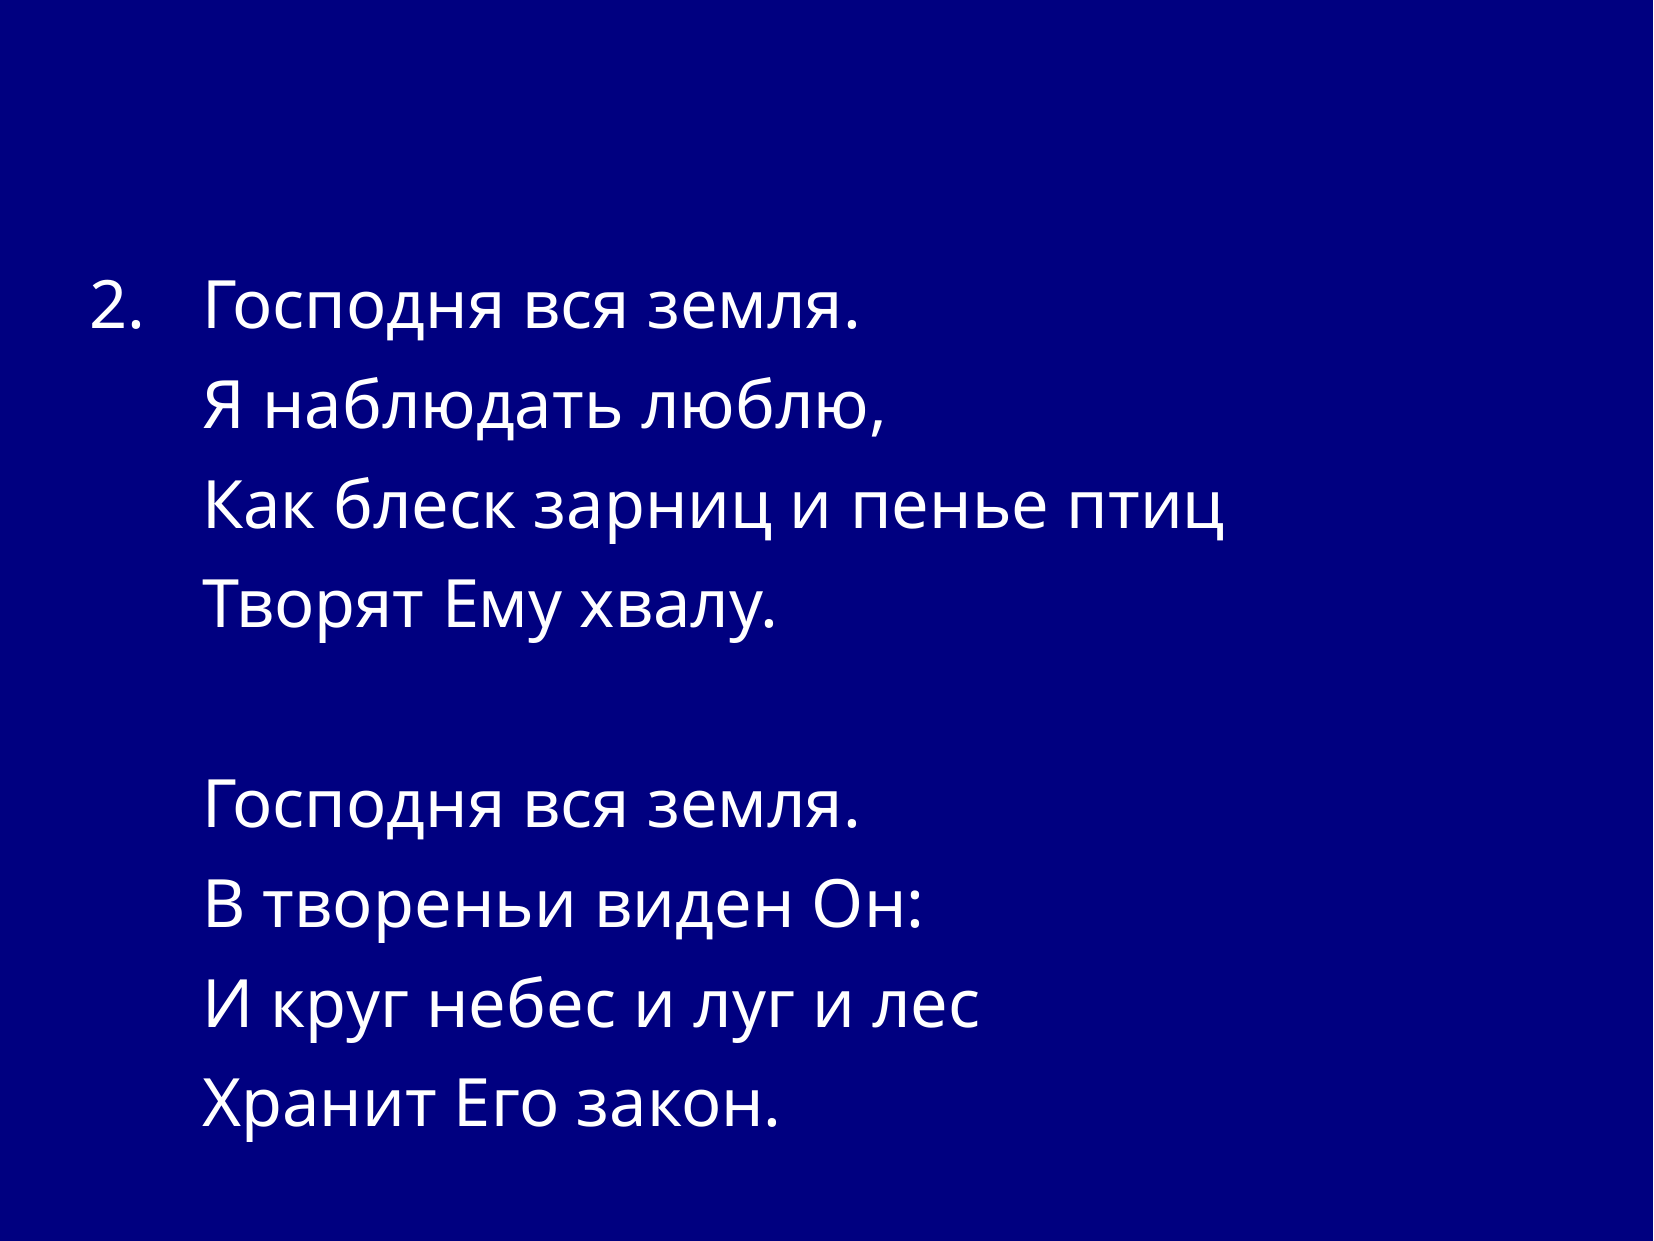

2.	Господня вся земля.
	Я наблюдать люблю,
	Как блеск зарниц и пенье птиц
	Творят Ему хвалу.
	Господня вся земля.
	В твореньи виден Он:
	И круг небес и луг и лес
	Хранит Его закон.